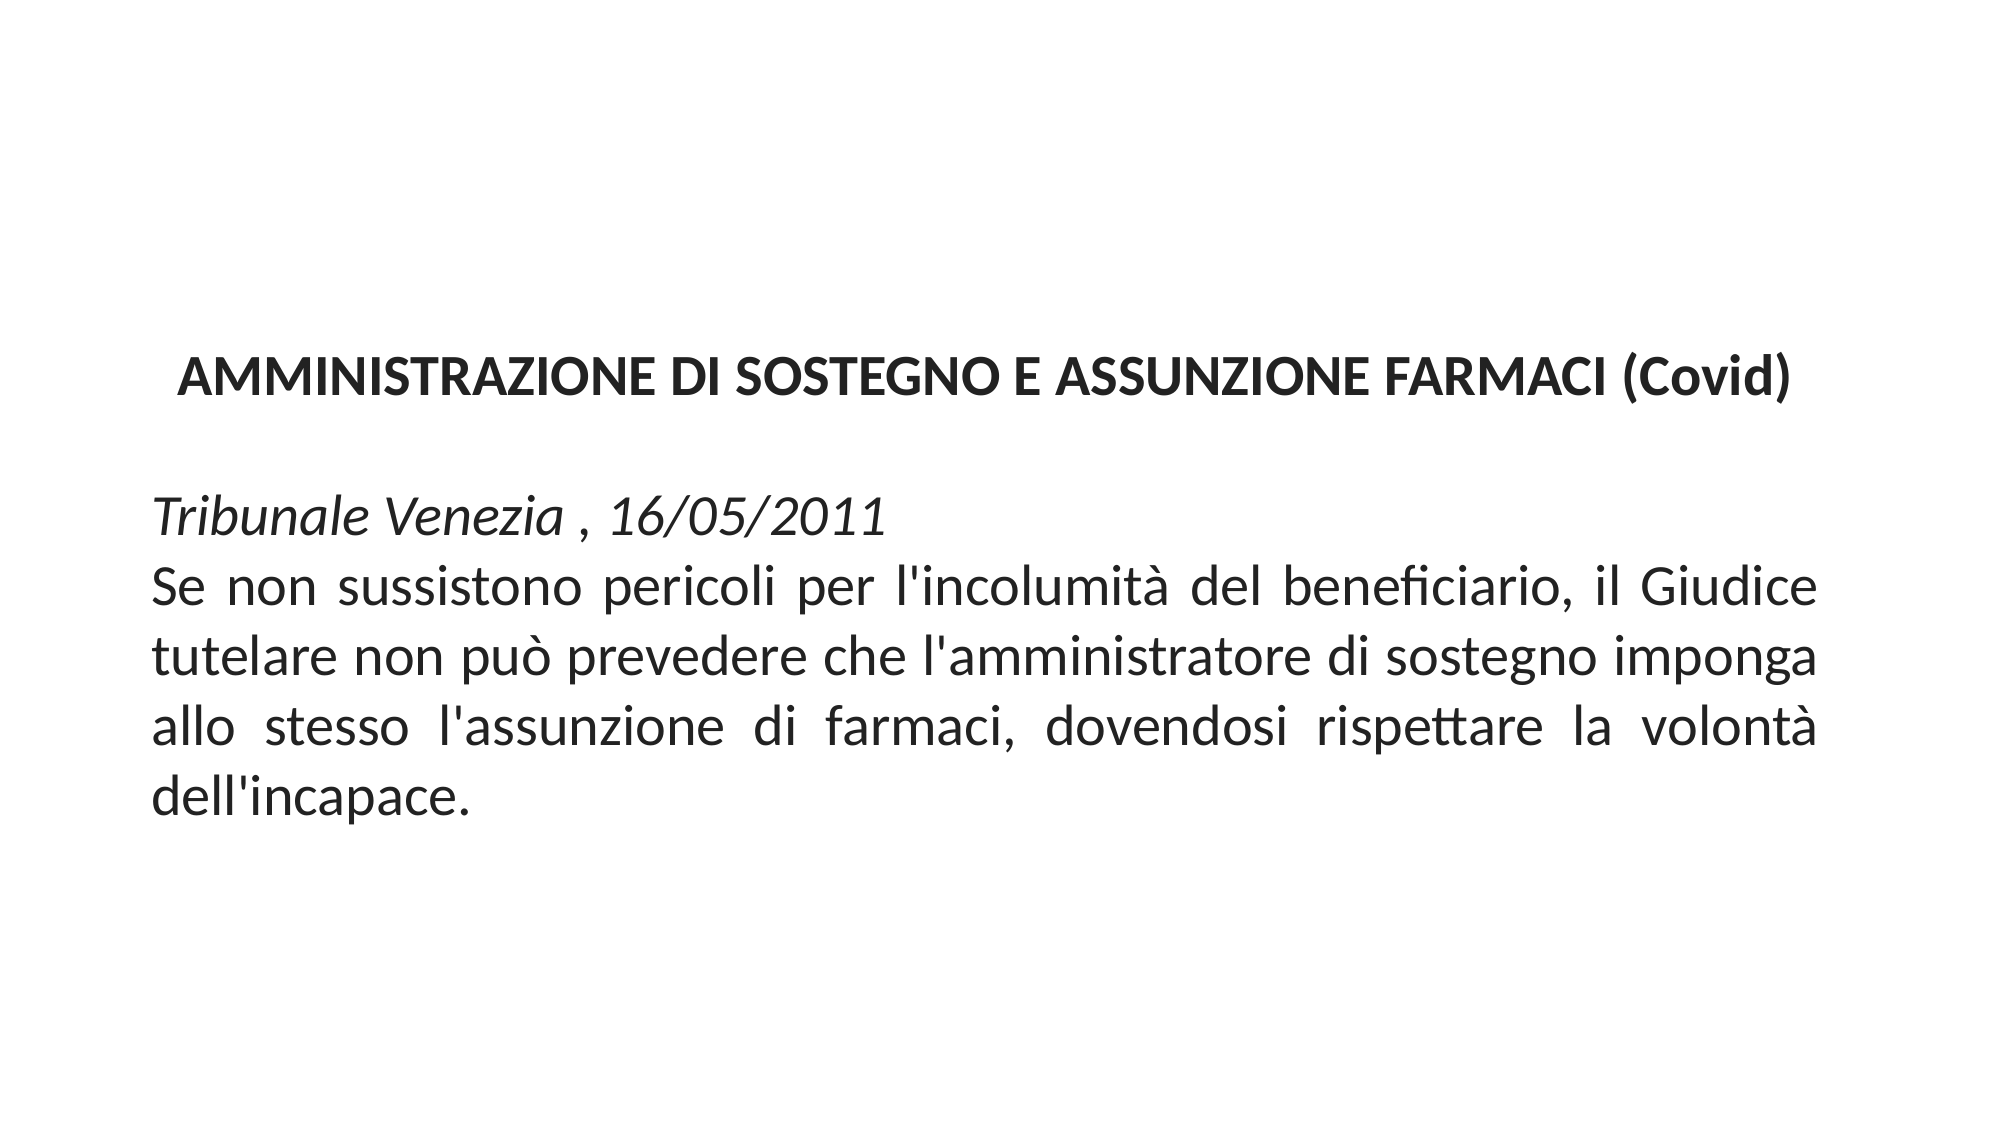

AMMINISTRAZIONE DI SOSTEGNO E ASSUNZIONE FARMACI (Covid)
Tribunale Venezia , 16/05/2011
Se non sussistono pericoli per l'incolumità del beneficiario, il Giudice tutelare non può prevedere che l'amministratore di sostegno imponga allo stesso l'assunzione di farmaci, dovendosi rispettare la volontà dell'incapace.